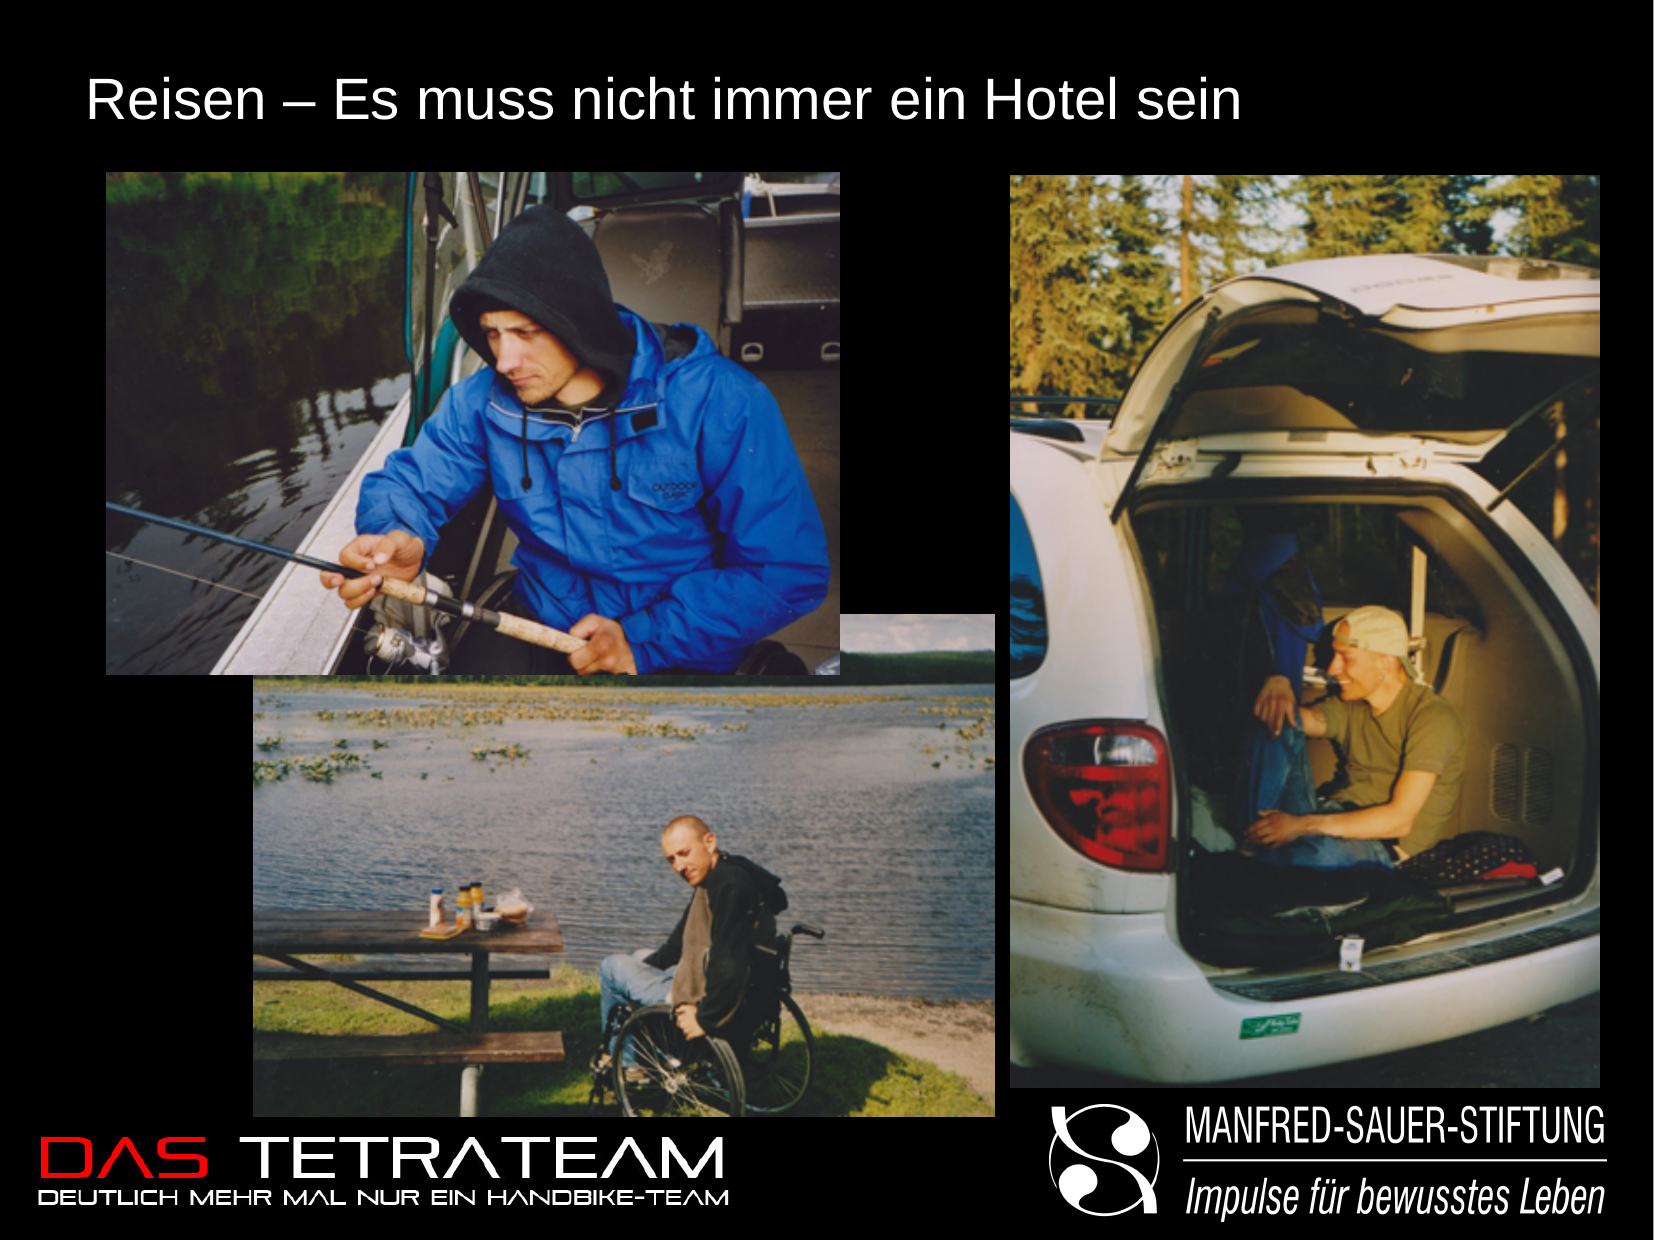

Reisen – Es muss nicht immer ein Hotel sein